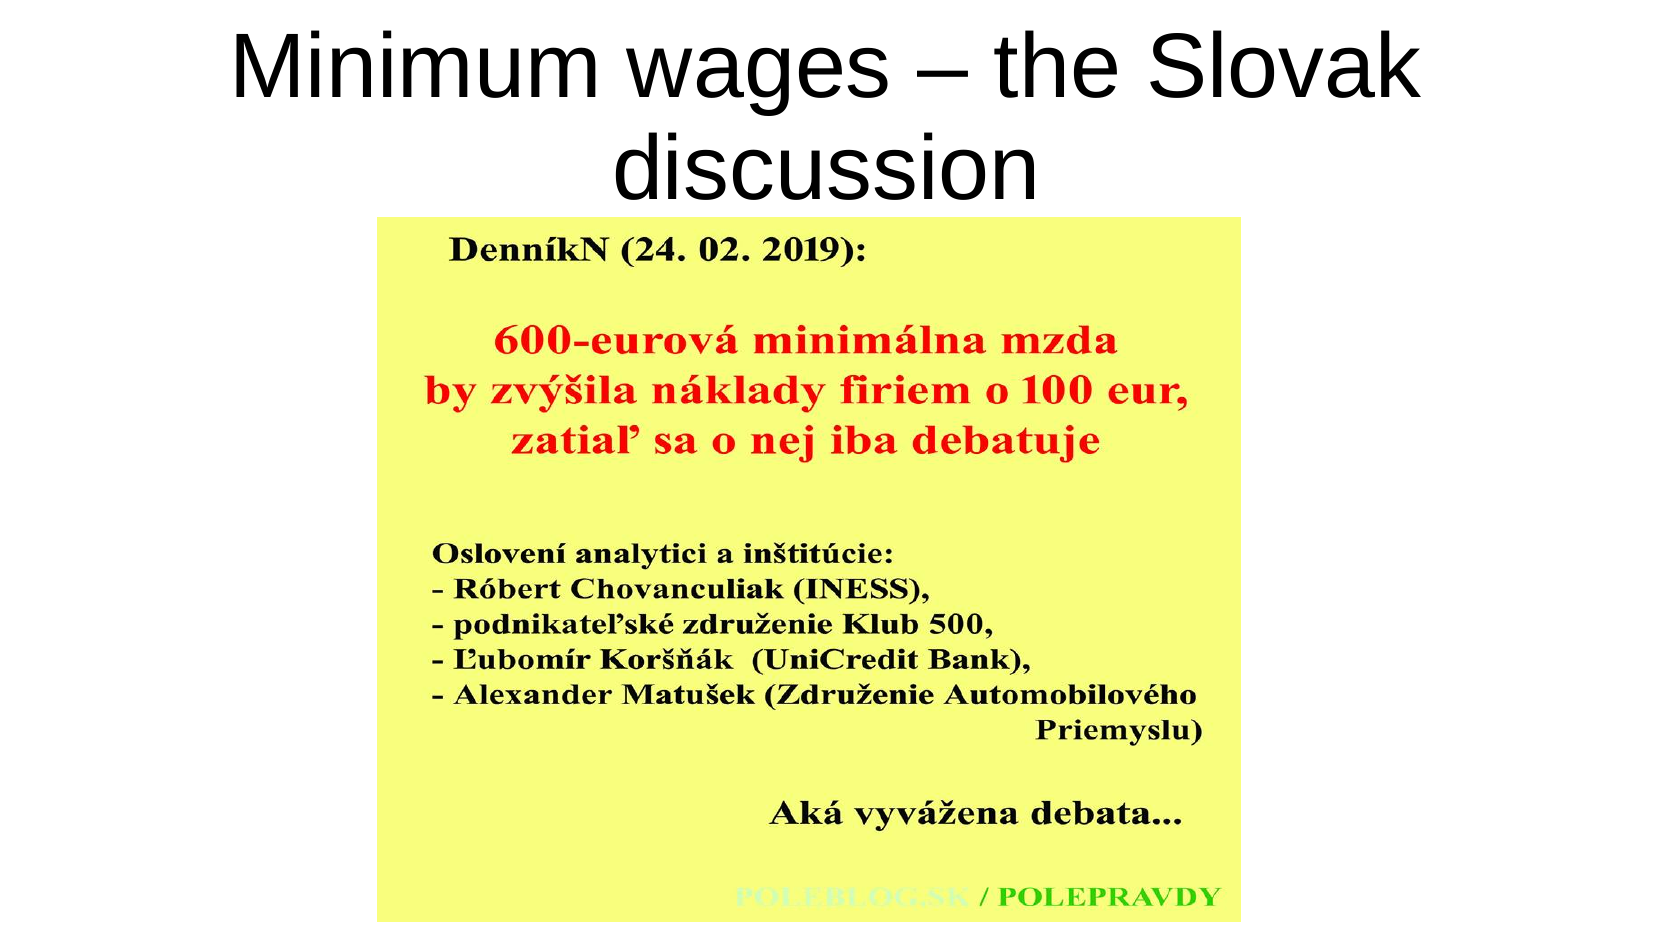

# Minimum wages – the Slovak discussion